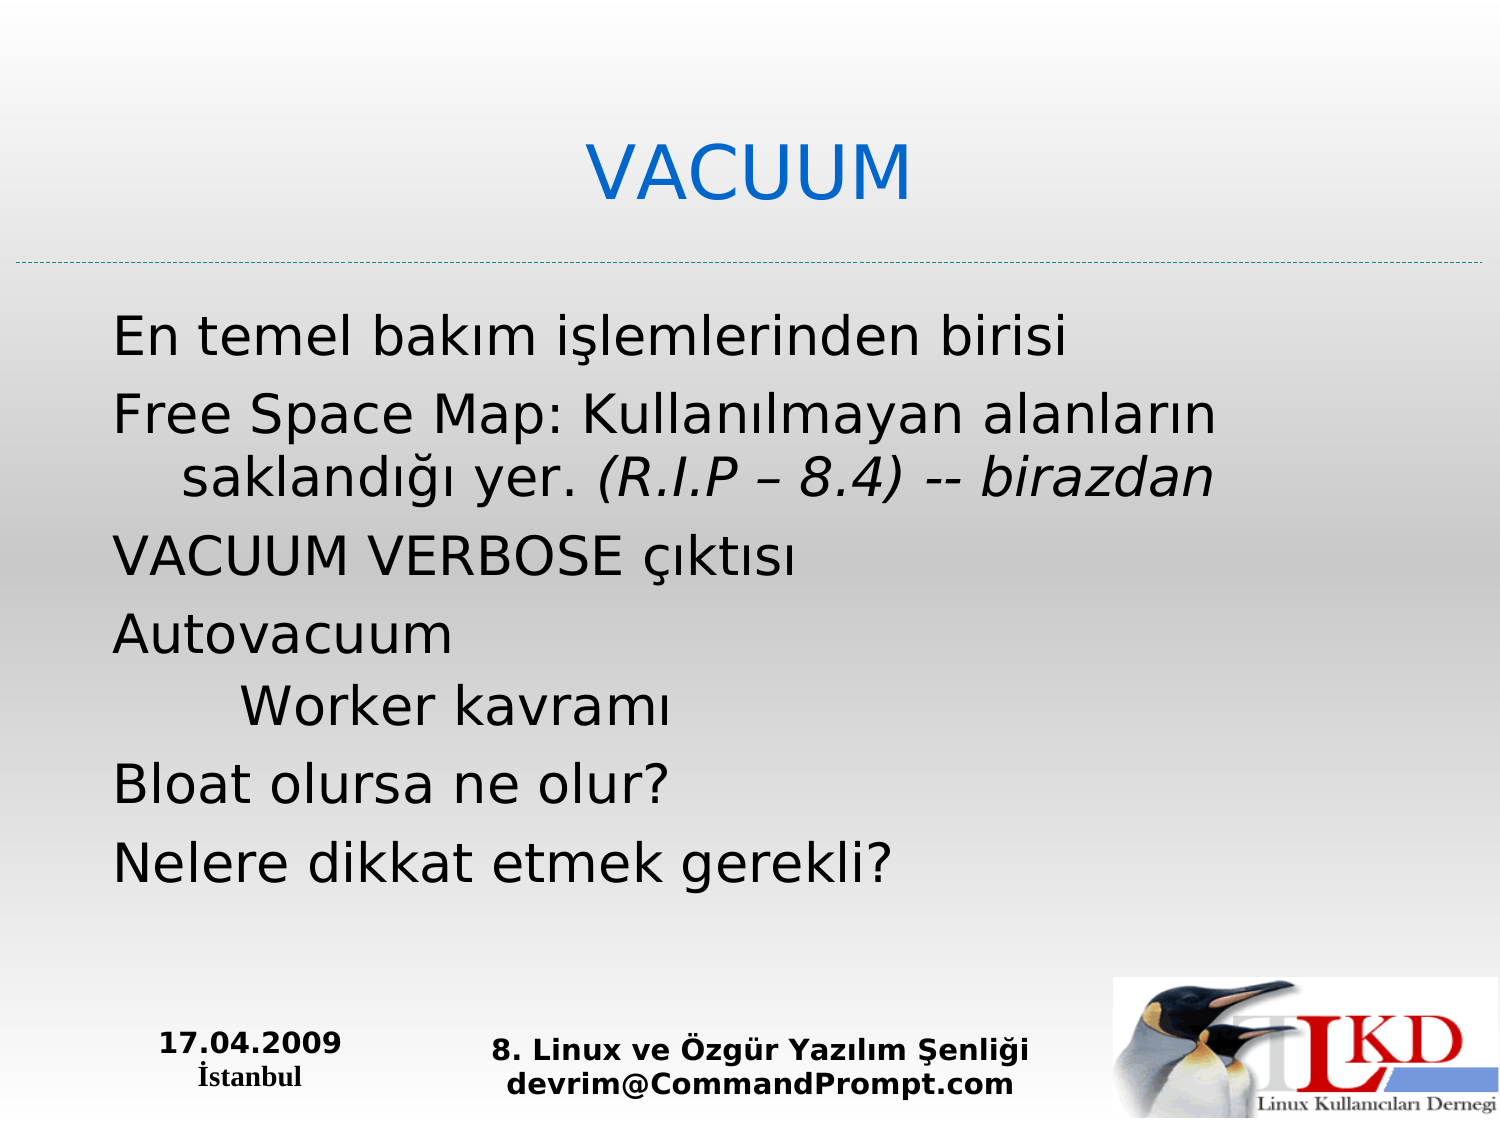

# VACUUM
En temel bakım işlemlerinden birisi
Free Space Map: Kullanılmayan alanların
 saklandığı yer. (R.I.P – 8.4) -- birazdan
VACUUM VERBOSE çıktısı
Autovacuum
Worker kavramı
Bloat olursa ne olur?
Nelere dikkat etmek gerekli?